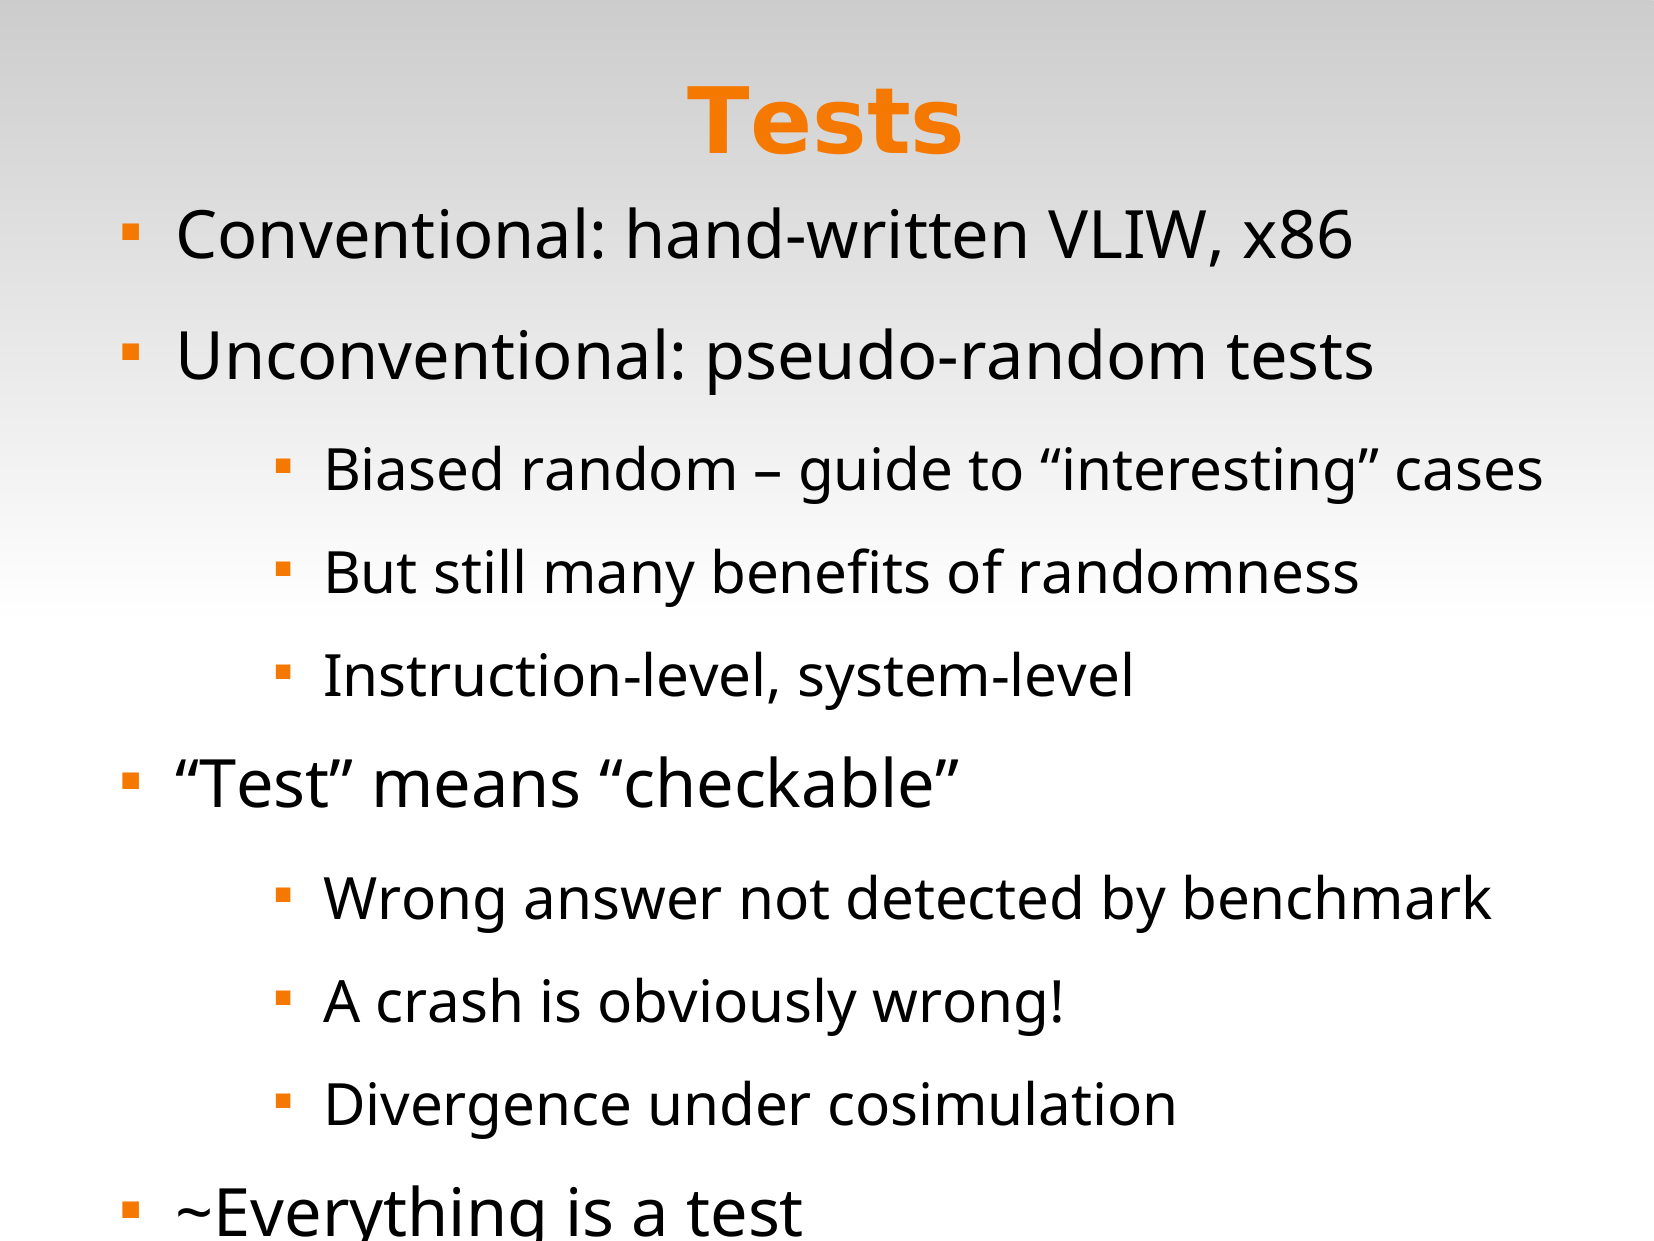

# Tests
Conventional: hand-written VLIW, x86
Unconventional: pseudo-random tests
Biased random – guide to “interesting” cases
But still many benefits of randomness
Instruction-level, system-level
“Test” means “checkable”
Wrong answer not detected by benchmark
A crash is obviously wrong!
Divergence under cosimulation
~Everything is a test